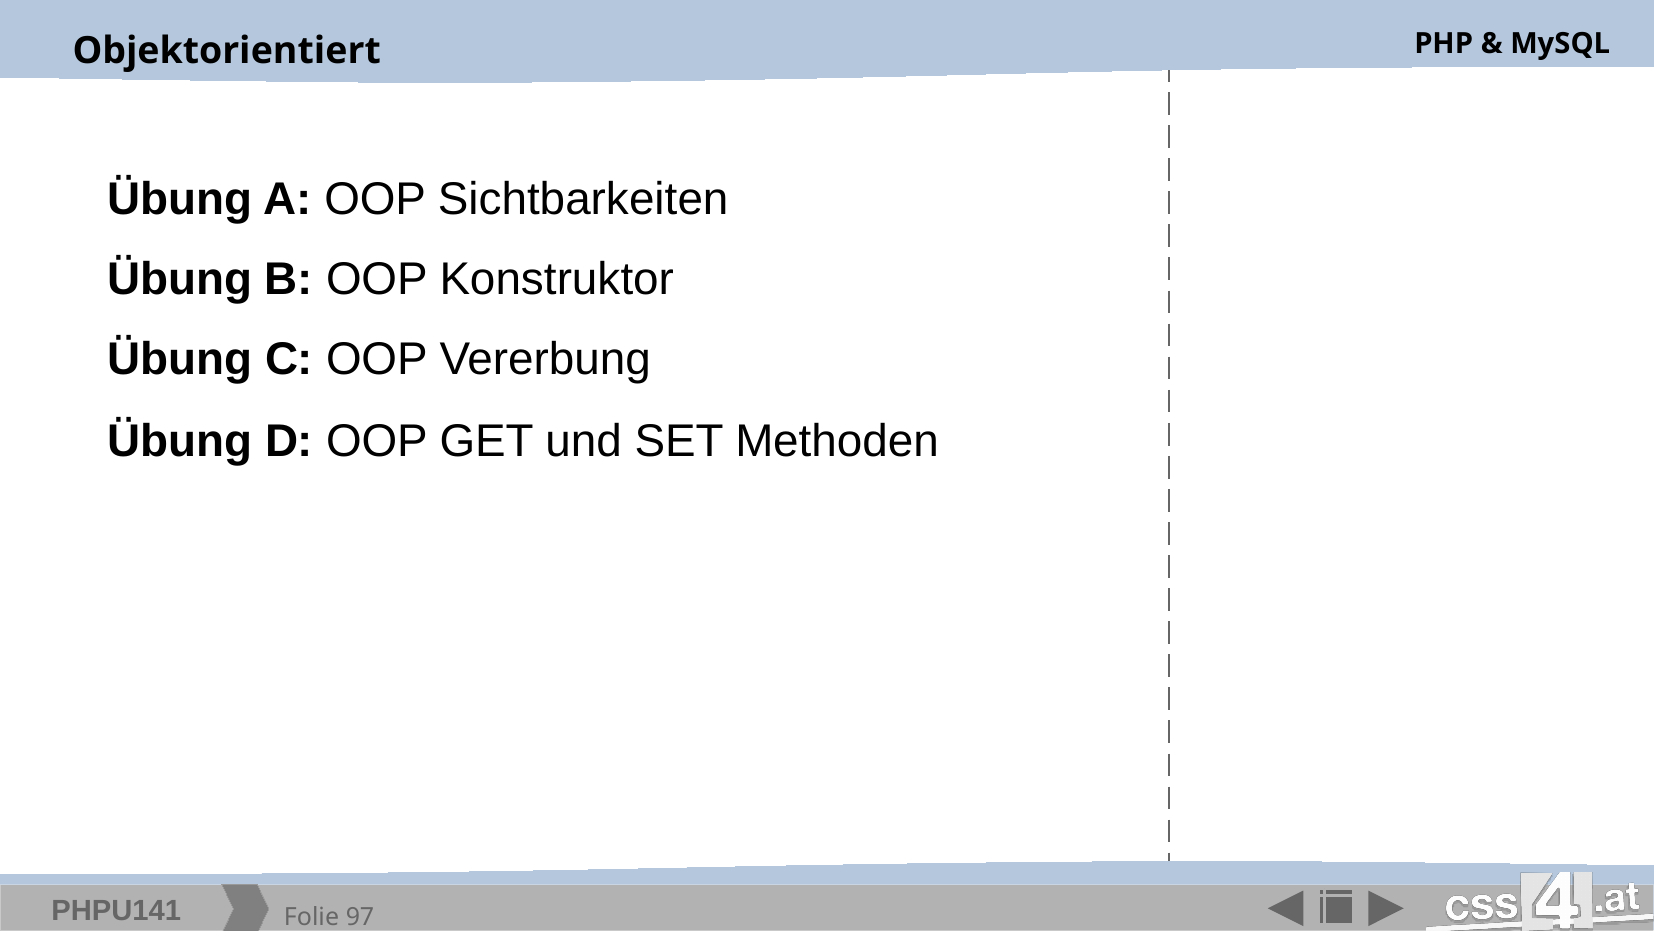

PHP & MySQL
Objektorientiert
Übung A: OOP Sichtbarkeiten
Übung B: OOP Konstruktor
Übung C: OOP Vererbung
Übung D: OOP GET und SET Methoden
PHPU141
Folie